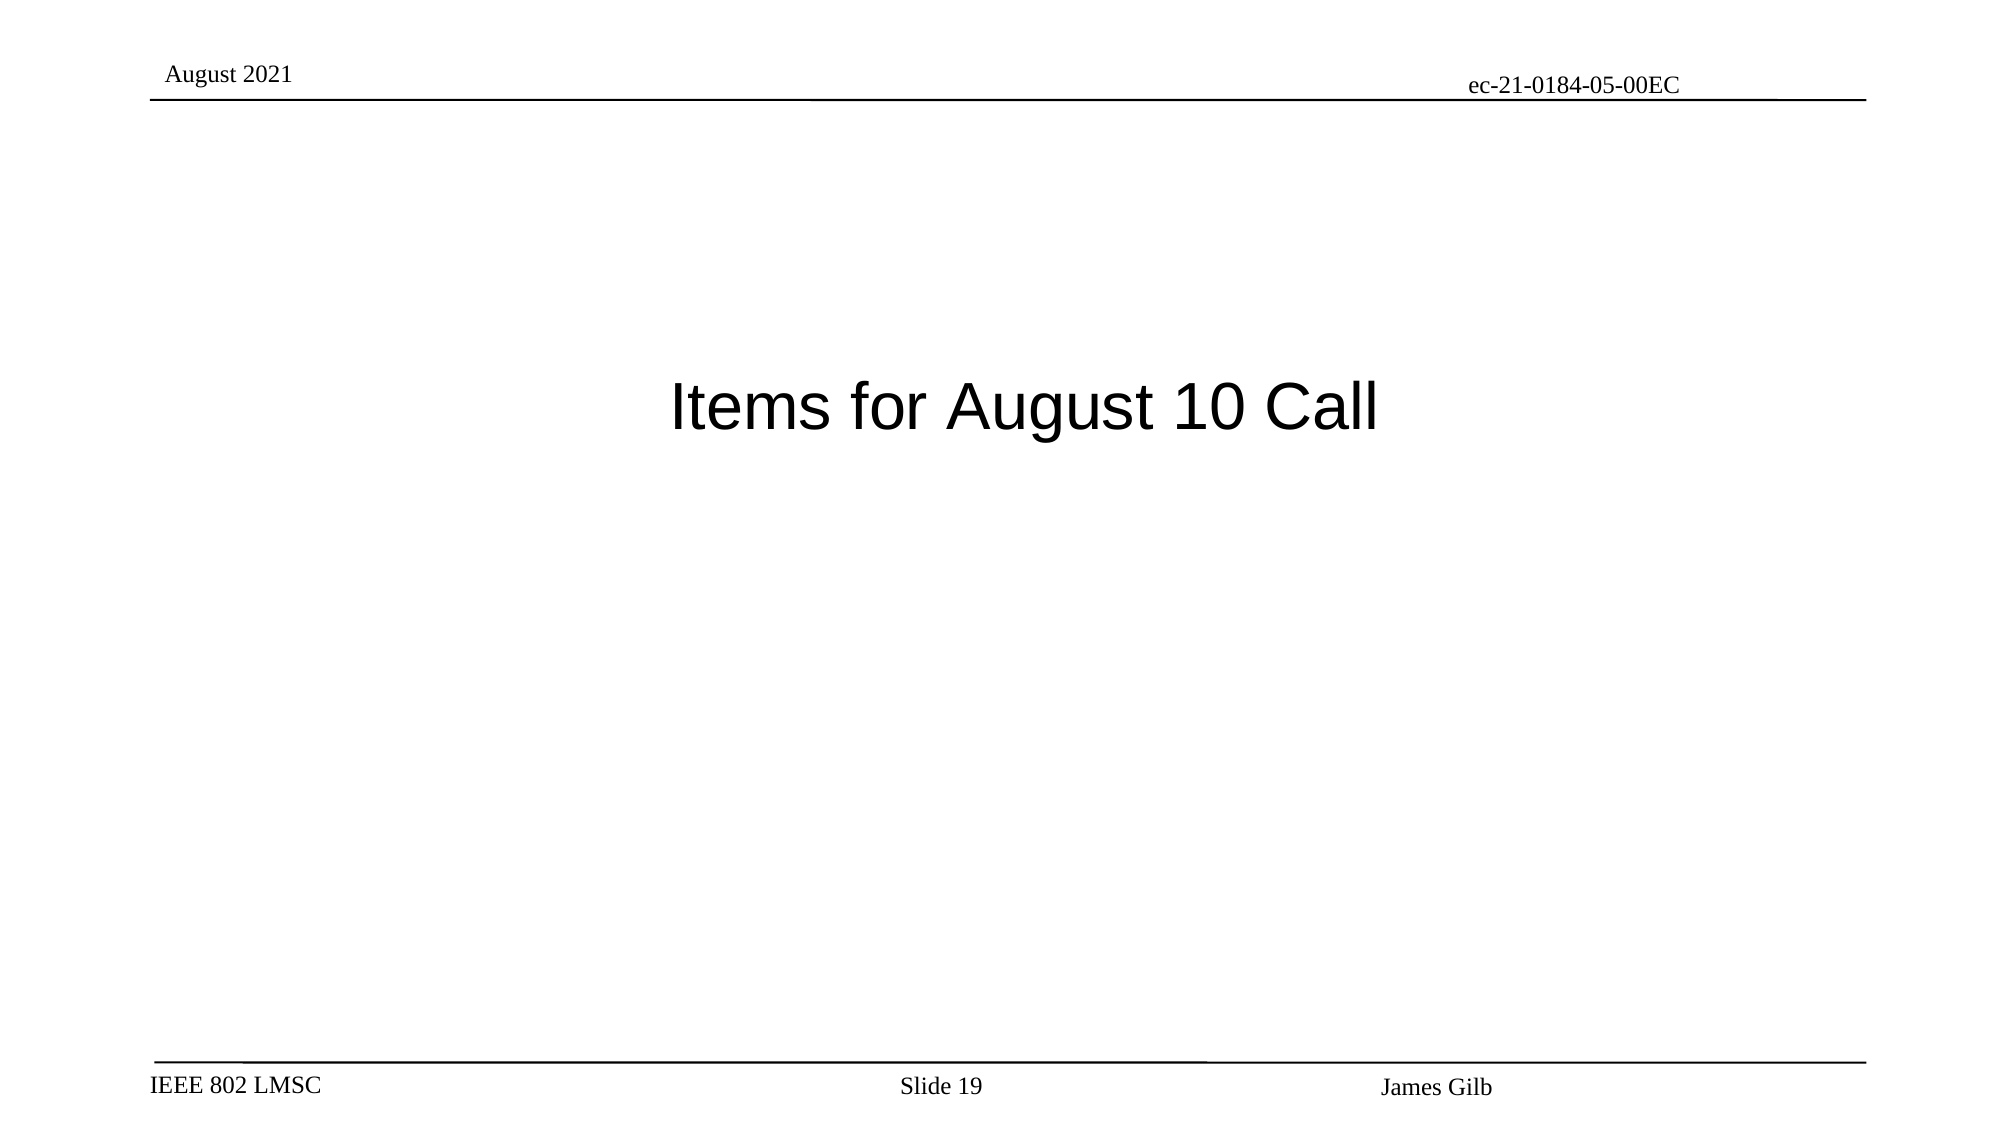

# Items for August 10 Call
Slide 18